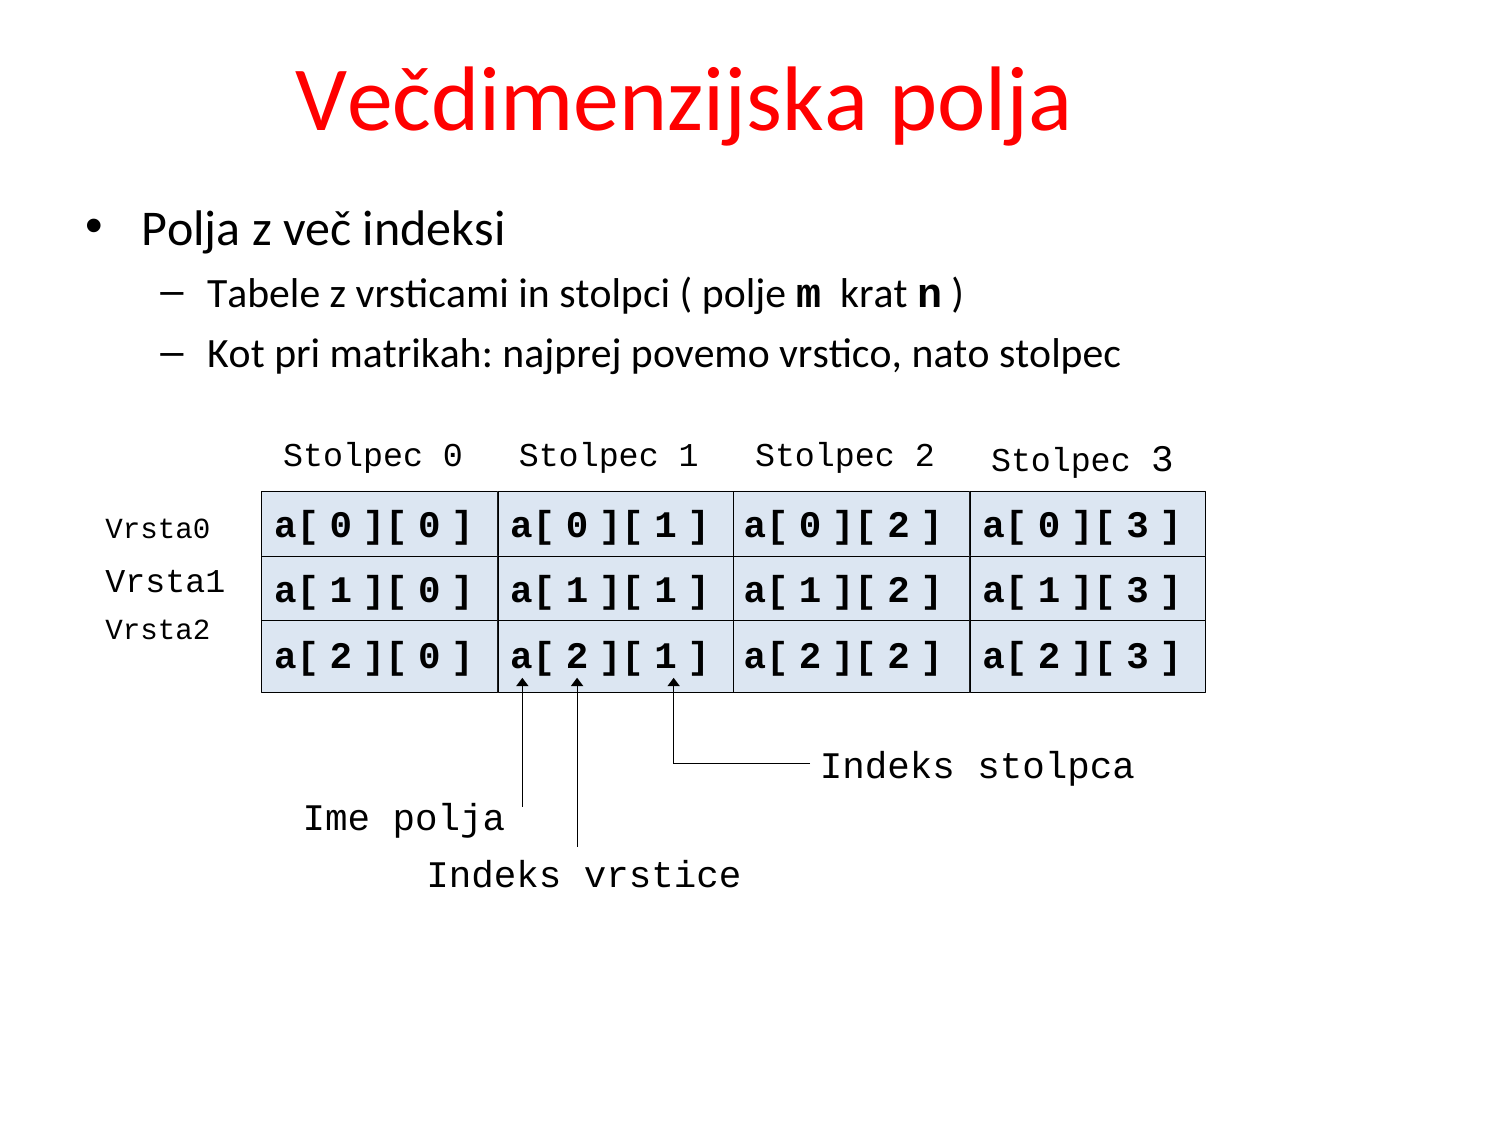

# Večdimenzijska polja
Polja z več indeksi
Tabele z vrsticami in stolpci ( polje m krat n )
Kot pri matrikah: najprej povemo vrstico, nato stolpec
Stolpec 0
Stolpec 1
Stolpec 2
Stolpec 3
a[ 0 ][ 0 ]
a[ 0 ][ 1 ]
a[ 0 ][ 2 ]
a[ 0 ][ 3 ]
Vrsta0
a[ 1 ][ 0 ]
a[ 1 ][ 1 ]
a[ 1 ][ 2 ]
a[ 1 ][ 3 ]
Vrsta1
Vrsta2
a[ 2 ][ 0 ]
a[ 2 ][ 1 ]
a[ 2 ][ 2 ]
a[ 2 ][ 3 ]
Indeks stolpca
Ime polja
Indeks vrstice